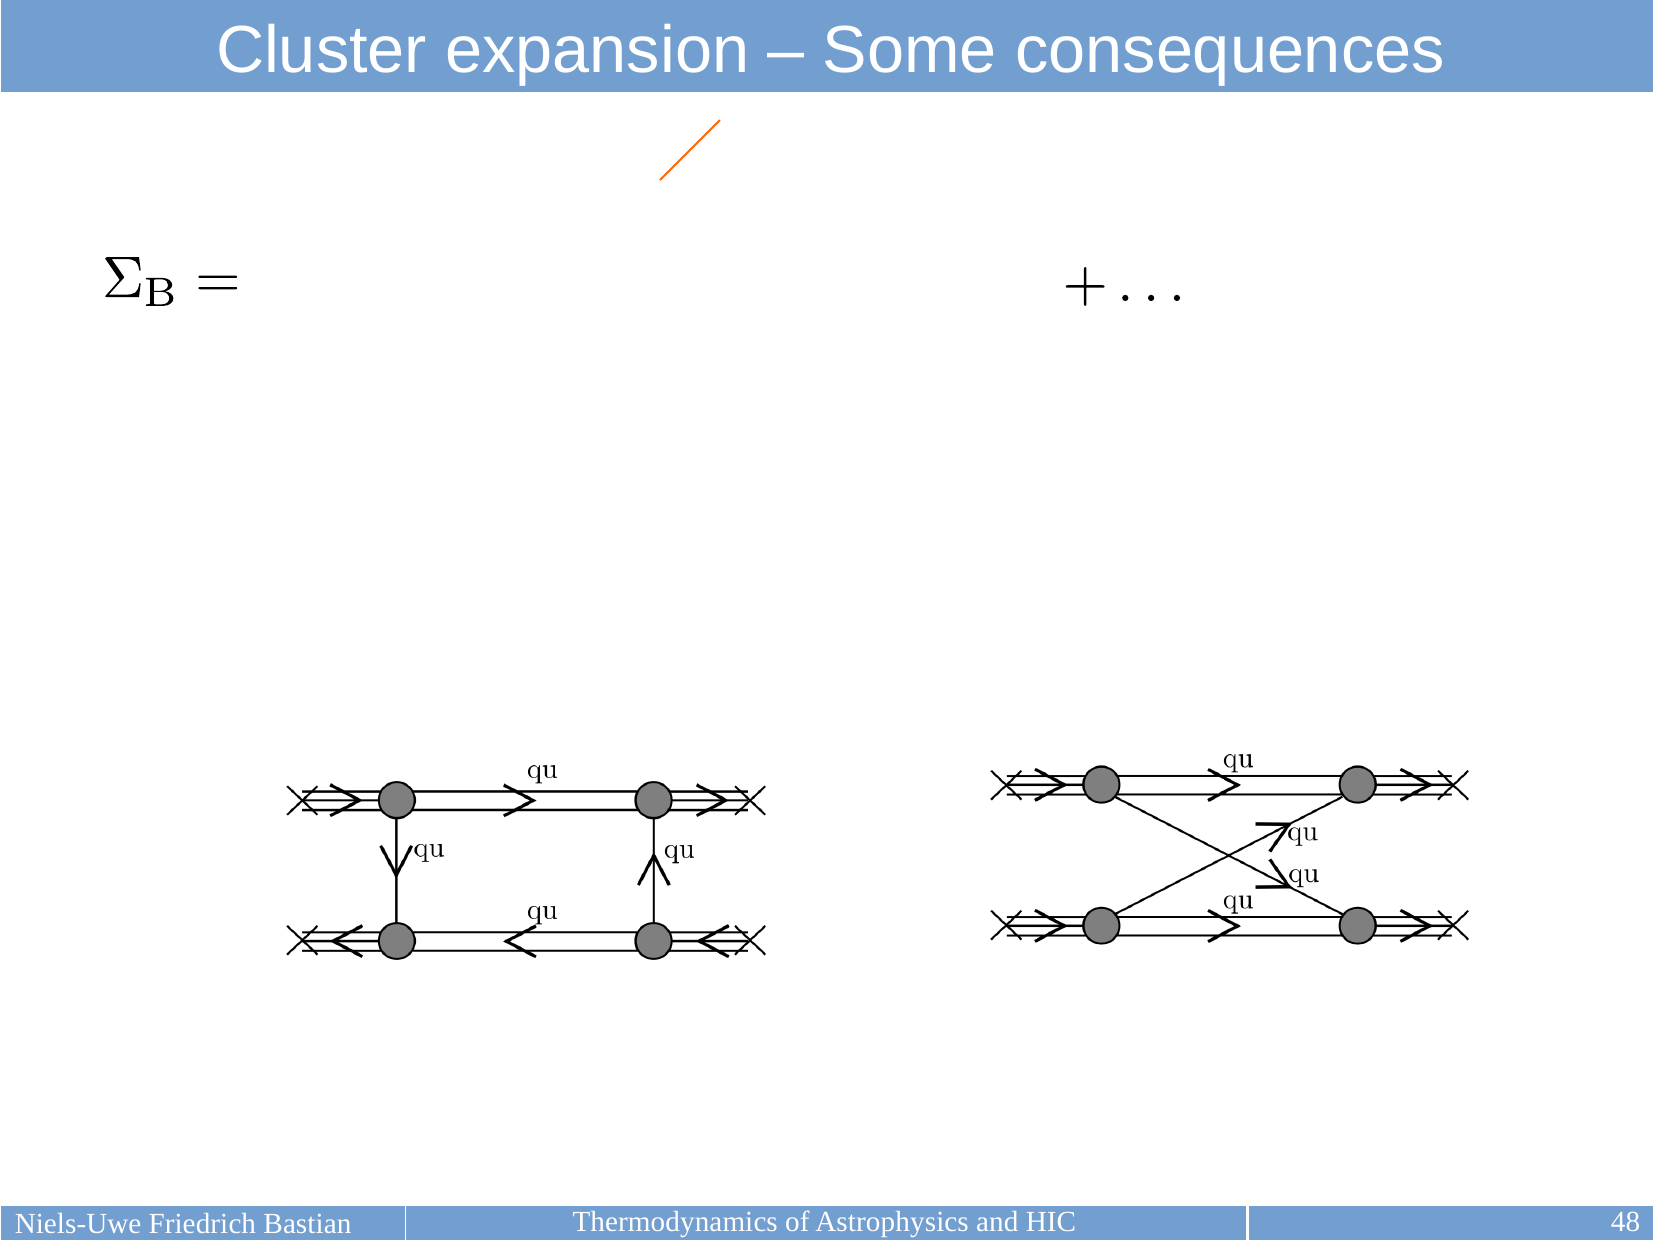

# Cluster expansion – Some consequences
Thermodynamics of Astrophysics and HIC
48